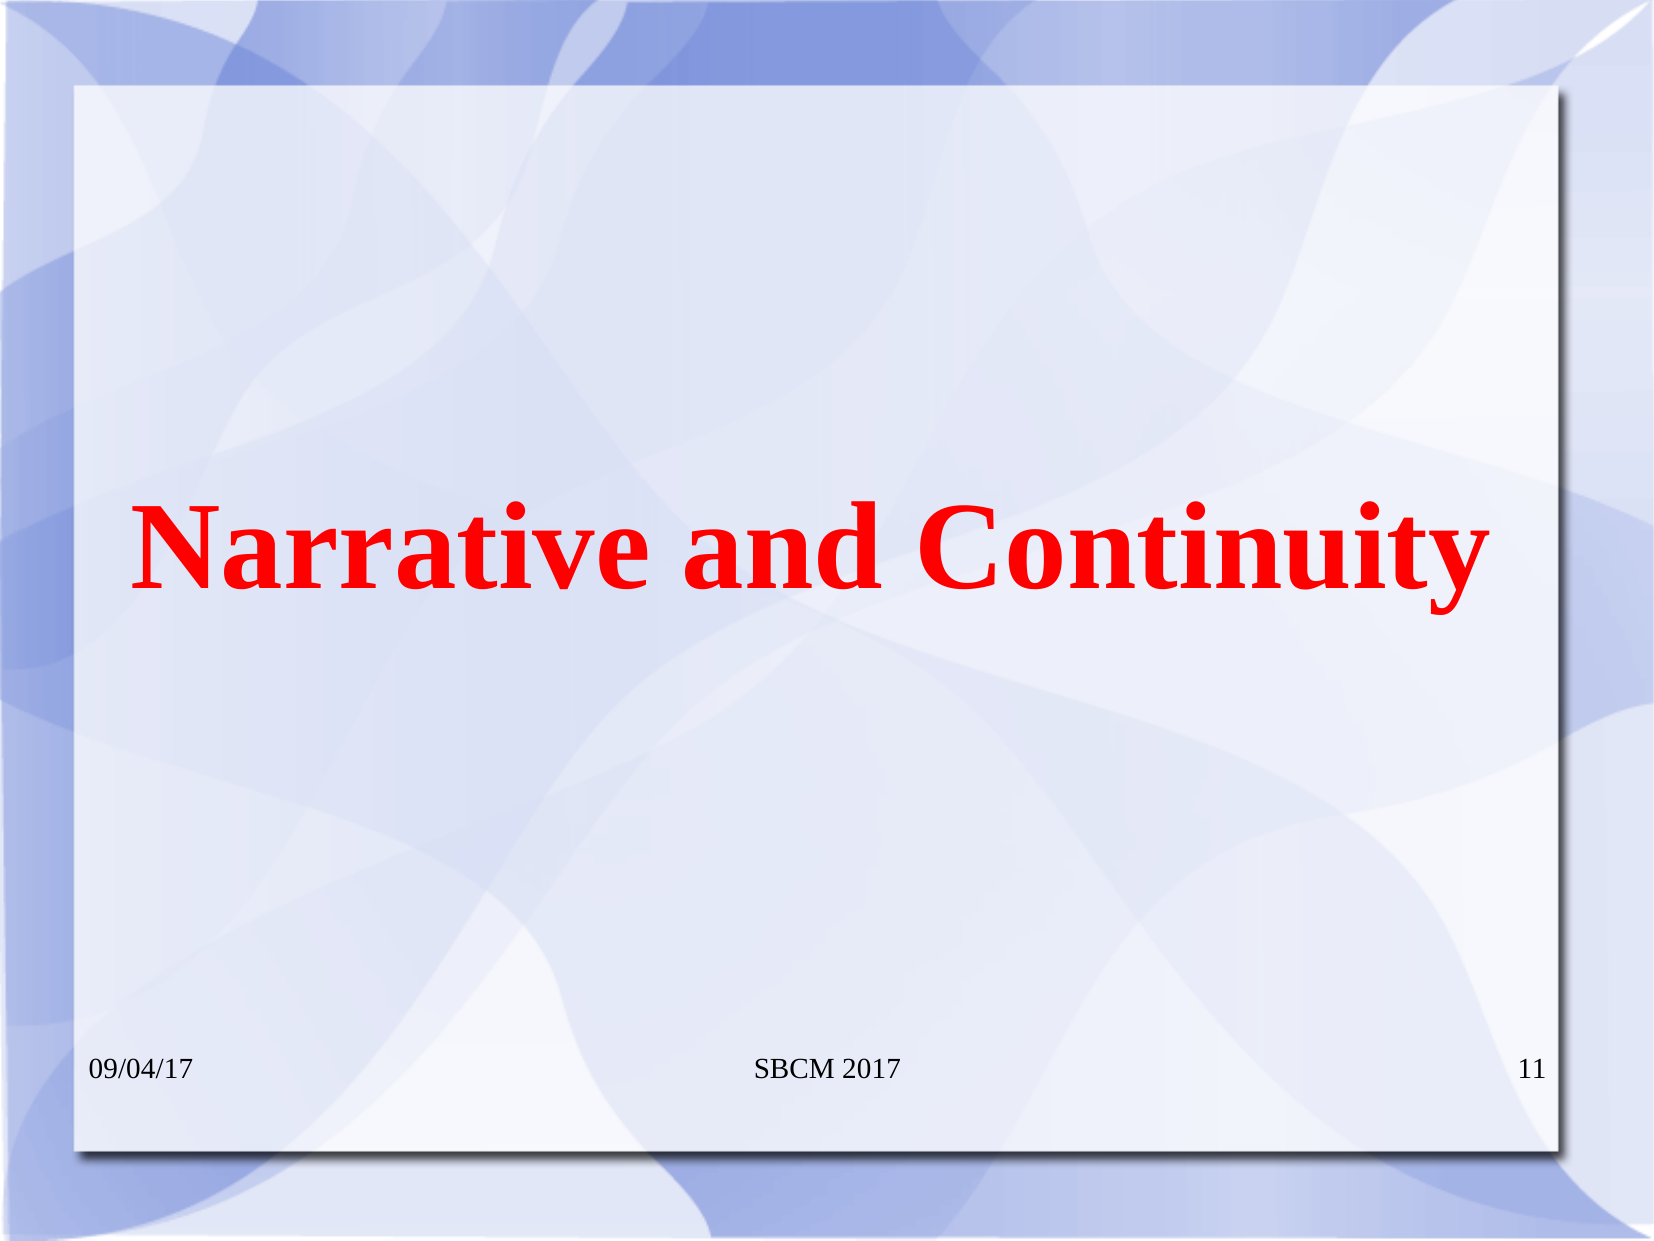

# Narrative and Continuity
09/04/17
SBCM 2017
11